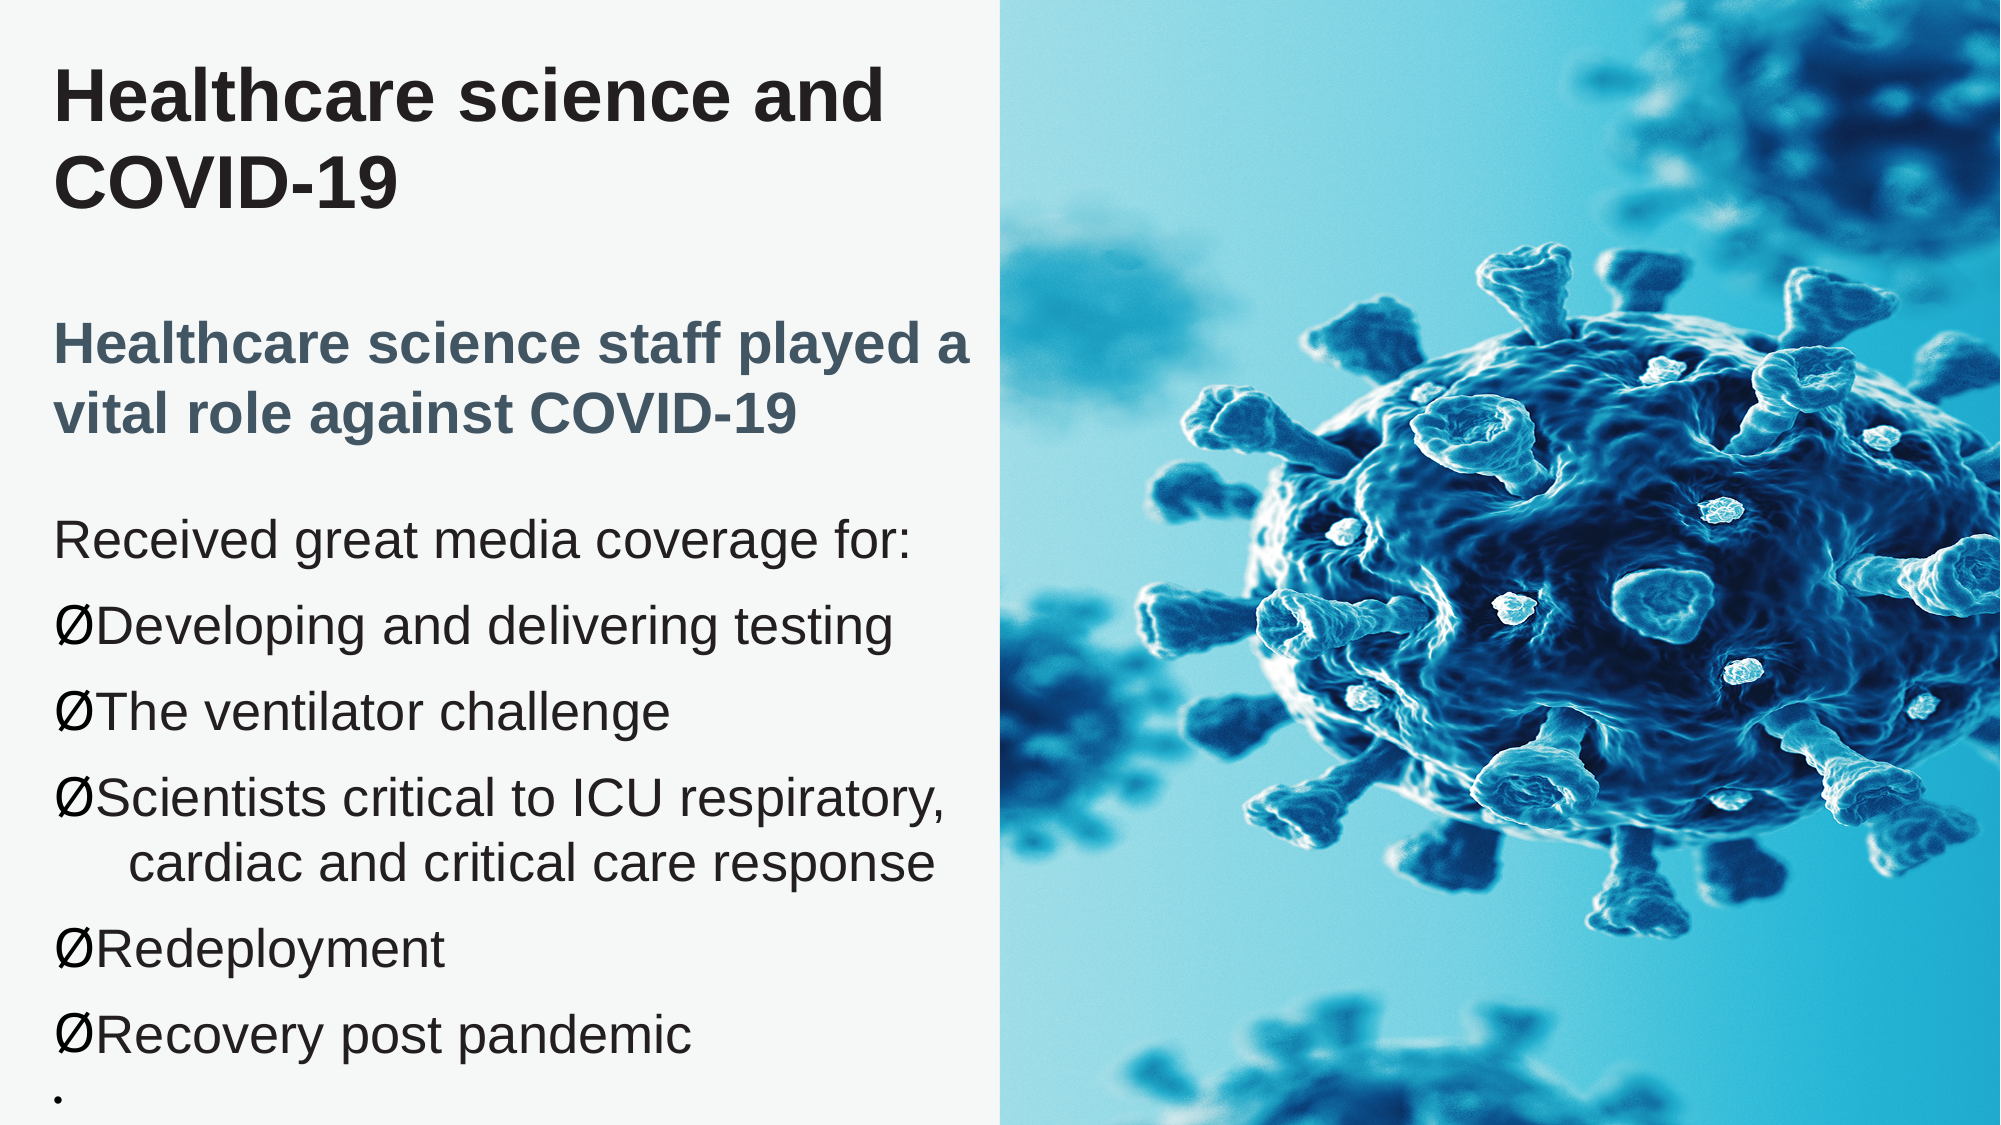

# Healthcare science and COVID-19
Healthcare science staff played a vital role against COVID-19
Received great media coverage for:
Developing and delivering testing
The ventilator challenge
Scientists critical to ICU respiratory, cardiac and critical care response
Redeployment
Recovery post pandemic